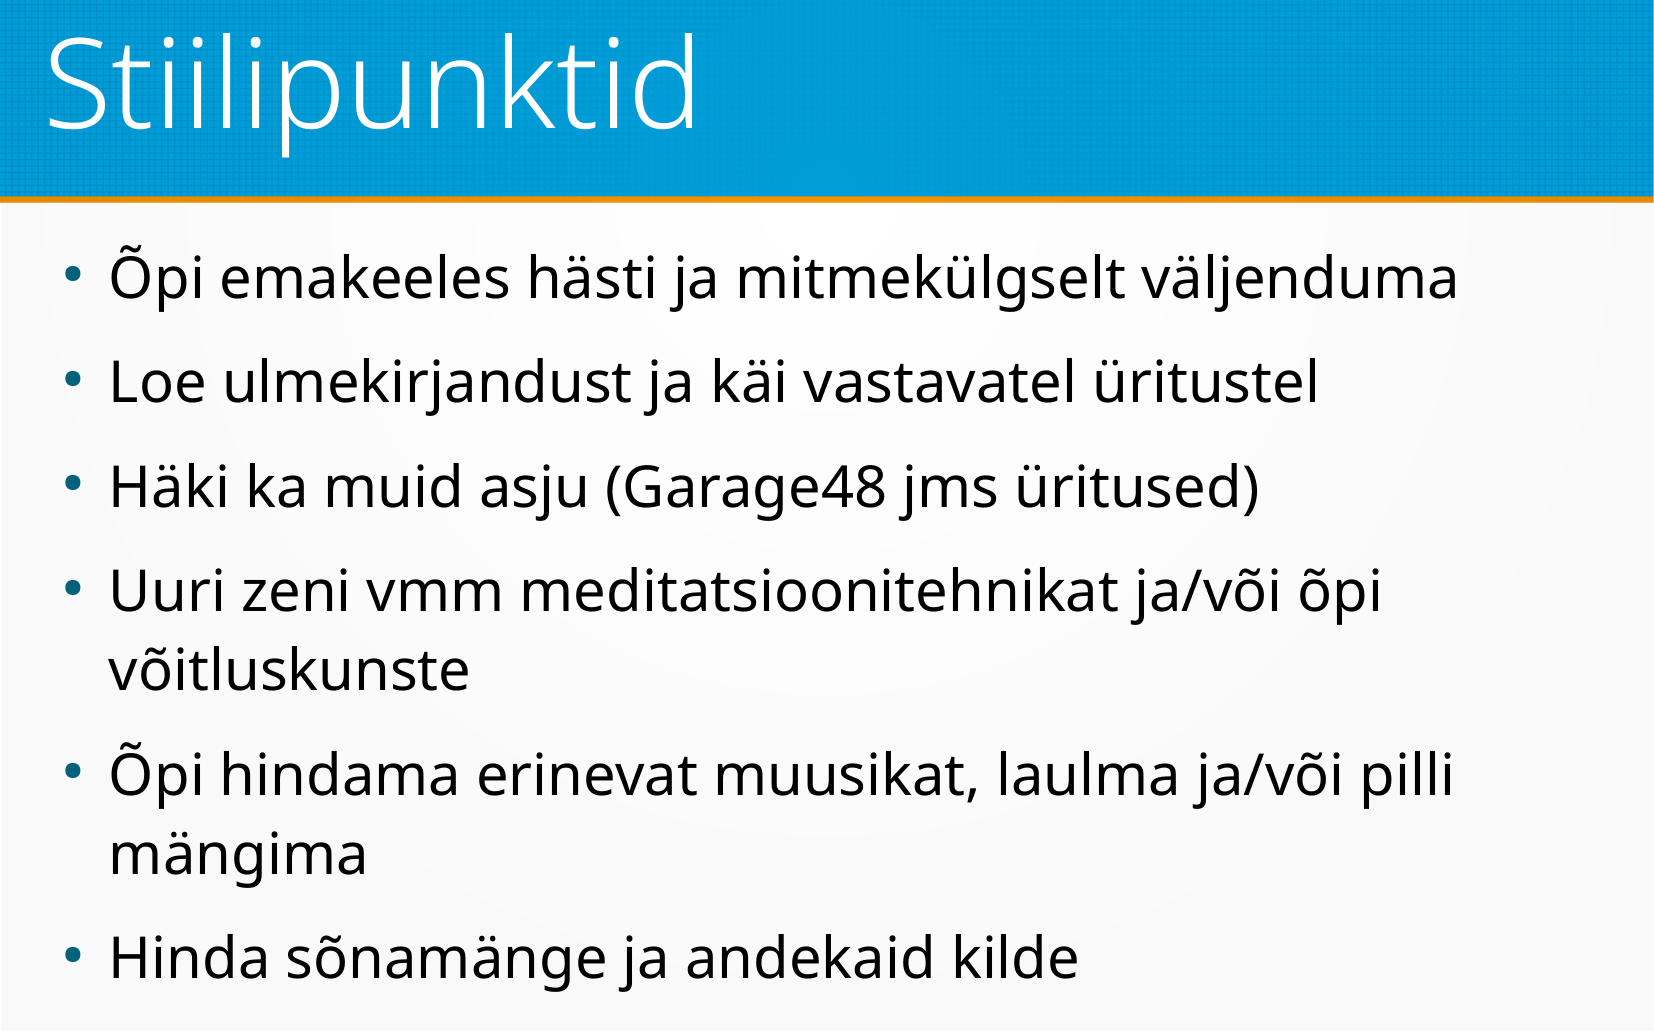

# Stiilipunktid
Õpi emakeeles hästi ja mitmekülgselt väljenduma
Loe ulmekirjandust ja käi vastavatel üritustel
Häki ka muid asju (Garage48 jms üritused)
Uuri zeni vmm meditatsioonitehnikat ja/või õpi võitluskunste
Õpi hindama erinevat muusikat, laulma ja/või pilli mängima
Hinda sõnamänge ja andekaid kilde